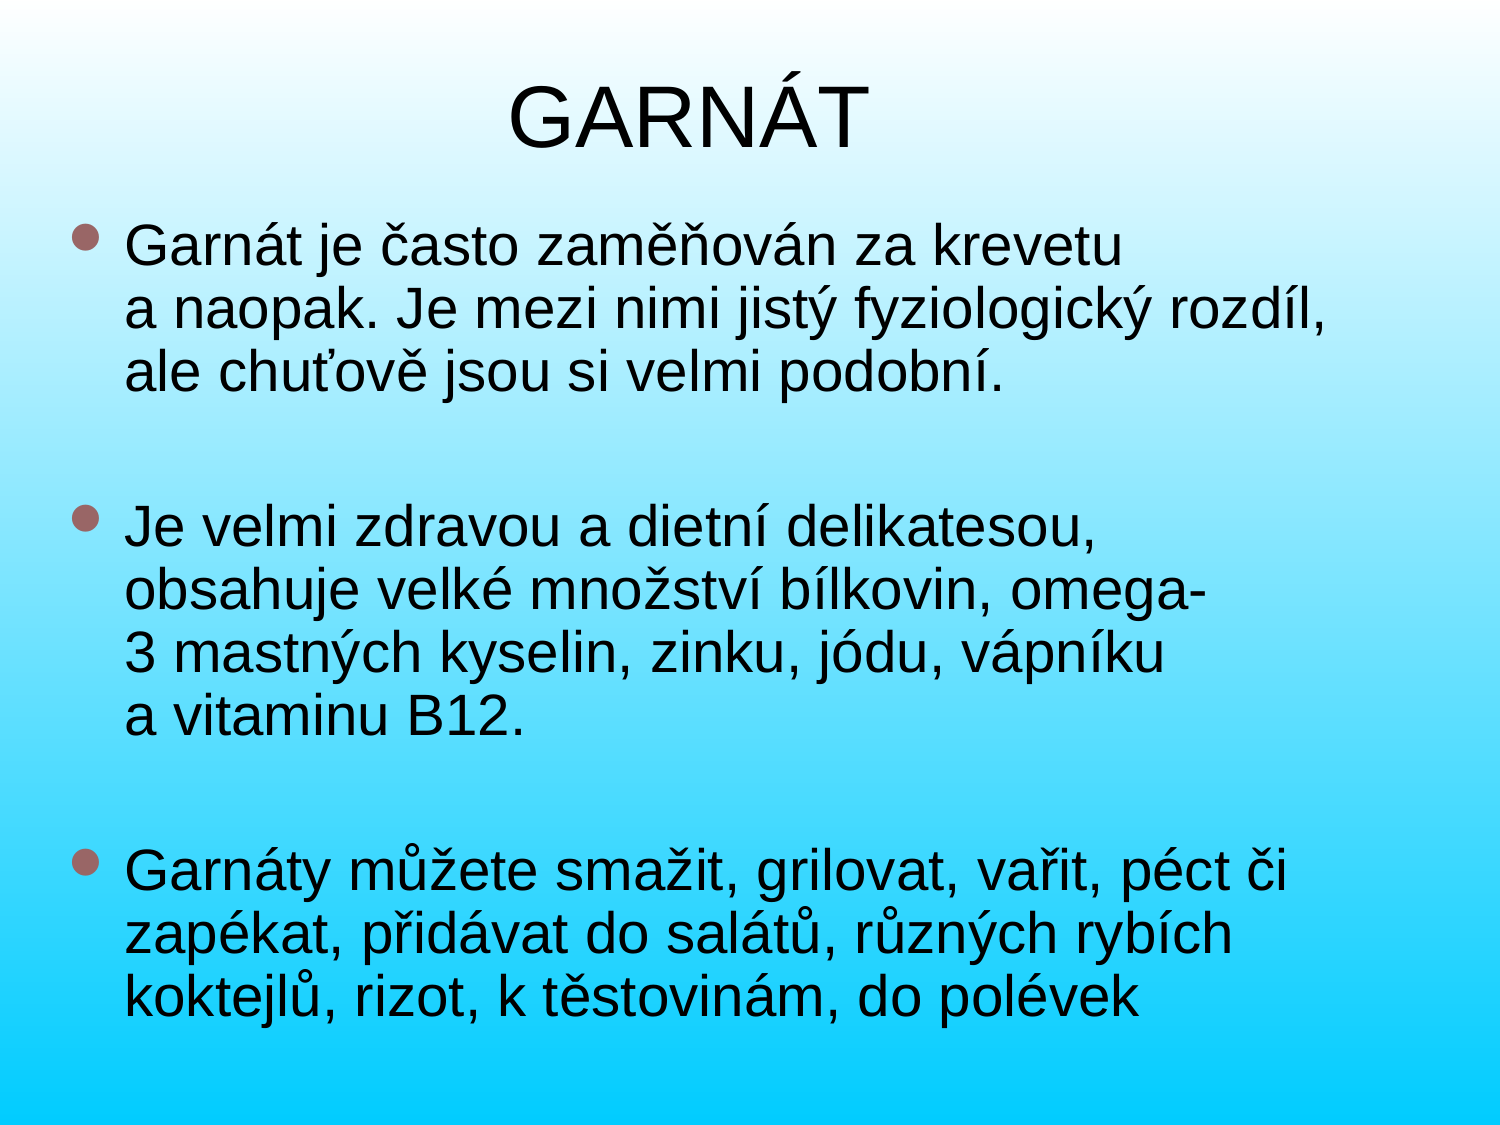

# GARNÁT
Garnát je často zaměňován za krevetu
a naopak. Je mezi nimi jistý fyziologický rozdíl, ale chuťově jsou si velmi podobní.
Je velmi zdravou a dietní delikatesou, obsahuje velké množství bílkovin, omega-3 mastných kyselin, zinku, jódu, vápníku
a vitaminu B12.
Garnáty můžete smažit, grilovat, vařit, péct či zapékat, přidávat do salátů, různých rybích koktejlů, rizot, k těstovinám, do polévek